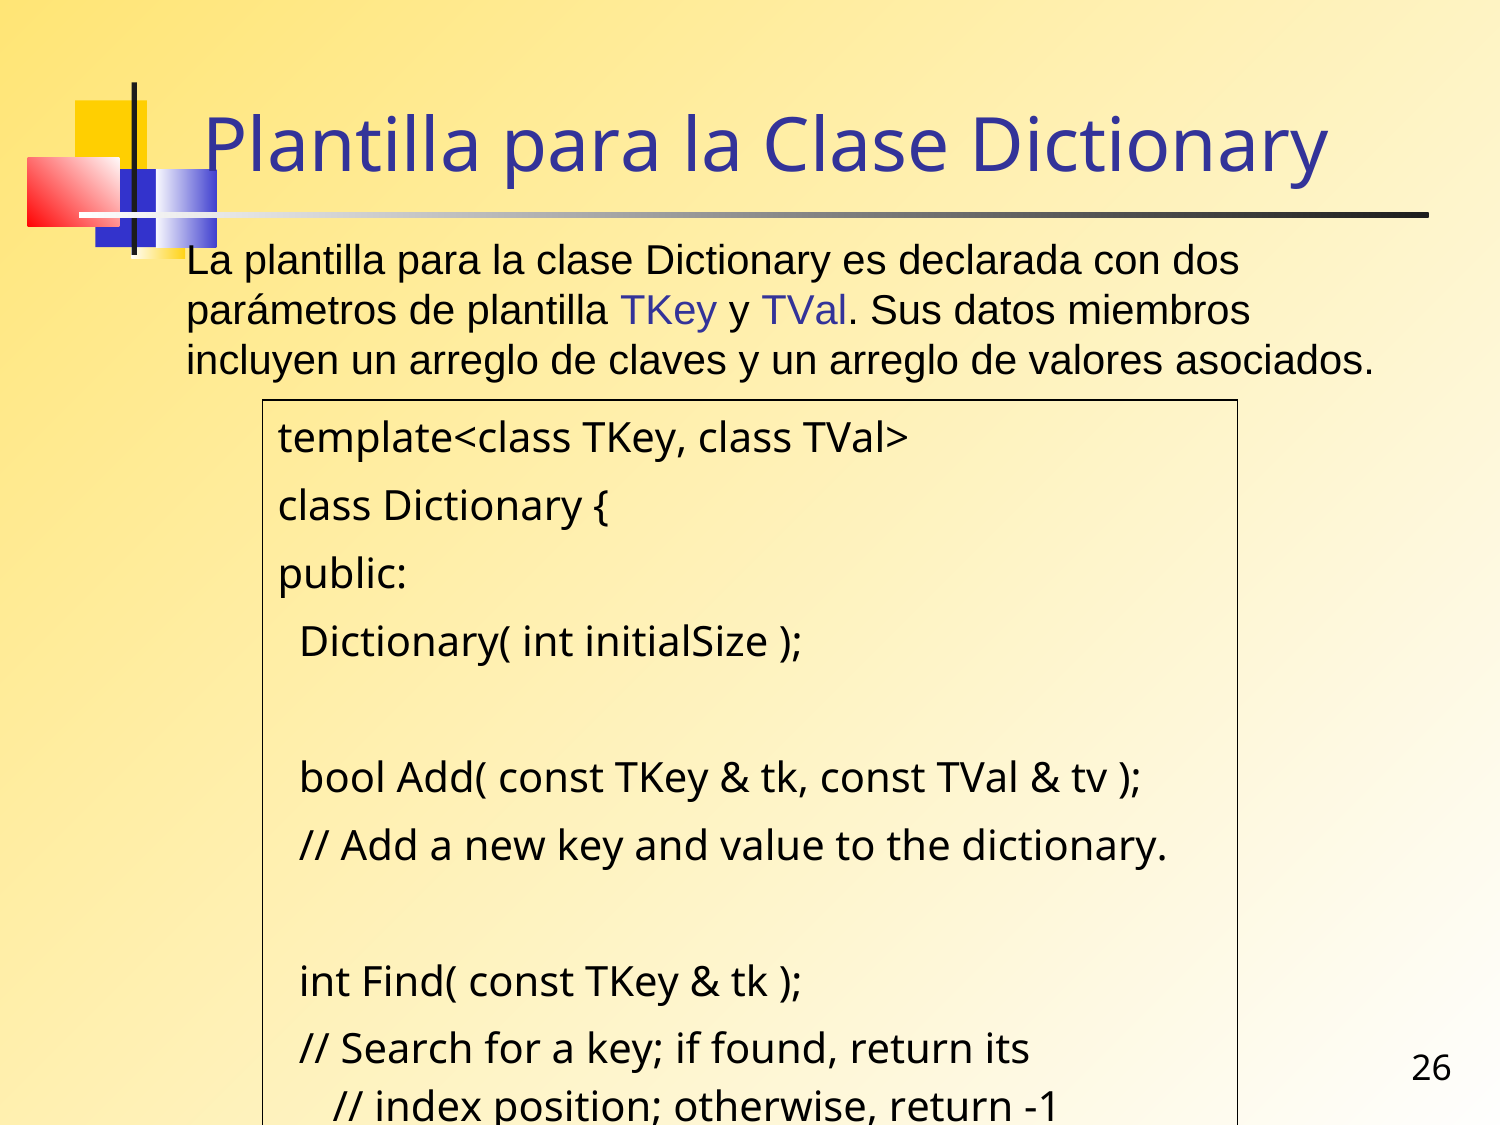

# Plantilla para la Clase Dictionary
La plantilla para la clase Dictionary es declarada con dos parámetros de plantilla TKey y TVal. Sus datos miembros incluyen un arreglo de claves y un arreglo de valores asociados.
template<class TKey, class TVal>
class Dictionary {
public:
 Dictionary( int initialSize );
 bool Add( const TKey & tk, const TVal & tv );
 // Add a new key and value to the dictionary.
 int Find( const TKey & tk );
 // Search for a key; if found, return its
// index position; otherwise, return -1
26